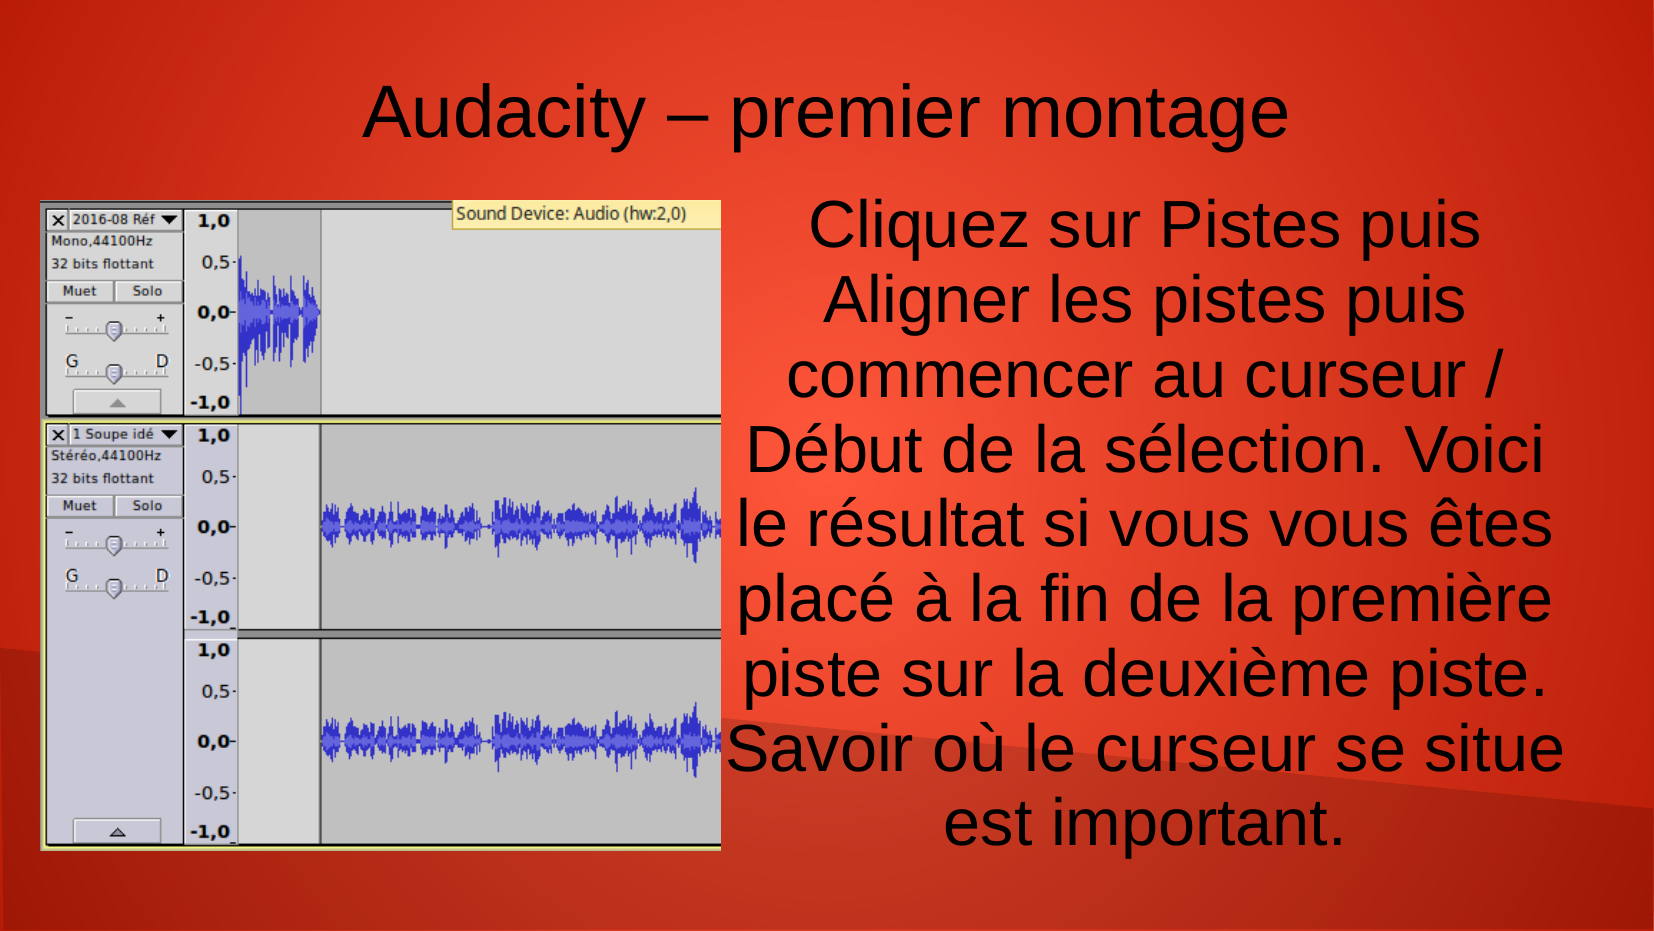

# Audacity – premier montage
Cliquez sur Pistes puis Aligner les pistes puis commencer au curseur / Début de la sélection. Voici le résultat si vous vous êtes placé à la fin de la première piste sur la deuxième piste. Savoir où le curseur se situe est important.